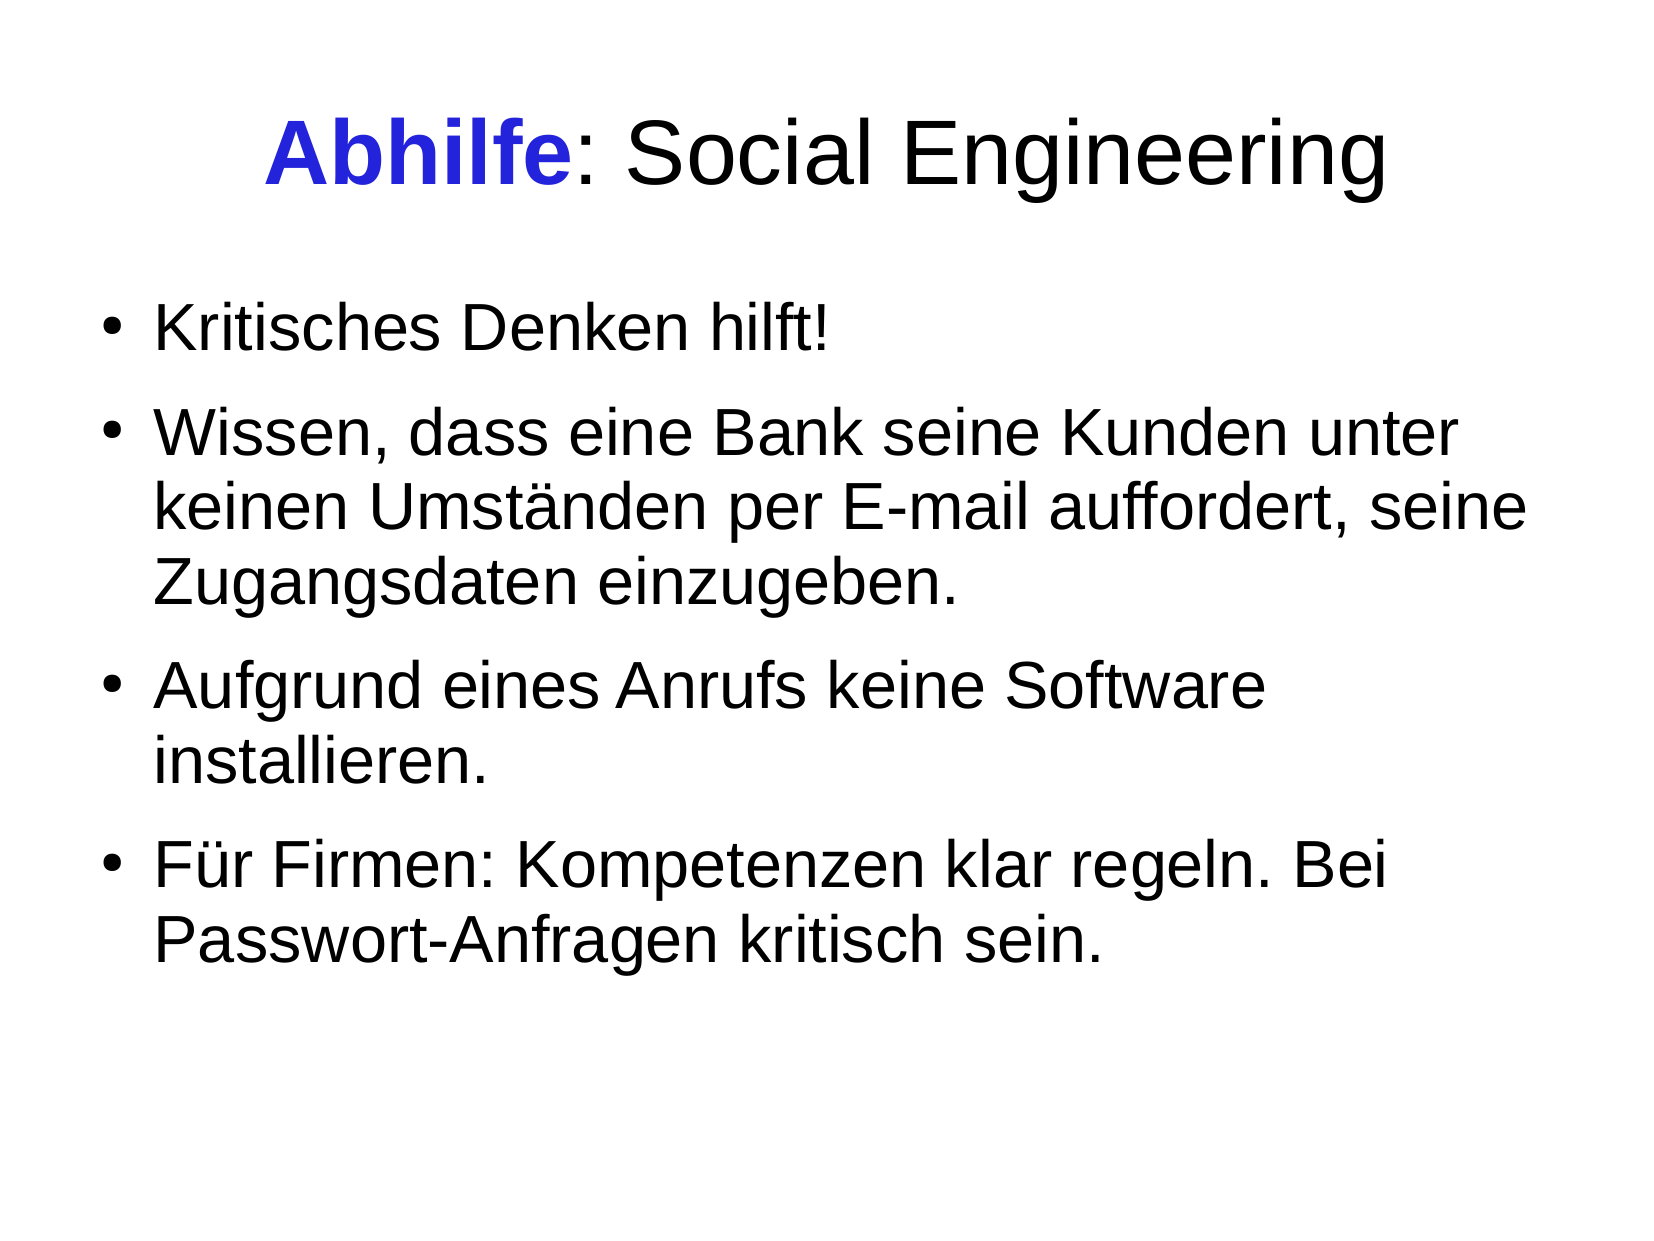

# Abhilfe: Social Engineering
Kritisches Denken hilft!
Wissen, dass eine Bank seine Kunden unter keinen Umständen per E-mail auffordert, seine Zugangsdaten einzugeben.
Aufgrund eines Anrufs keine Software installieren.
Für Firmen: Kompetenzen klar regeln. Bei Passwort-Anfragen kritisch sein.